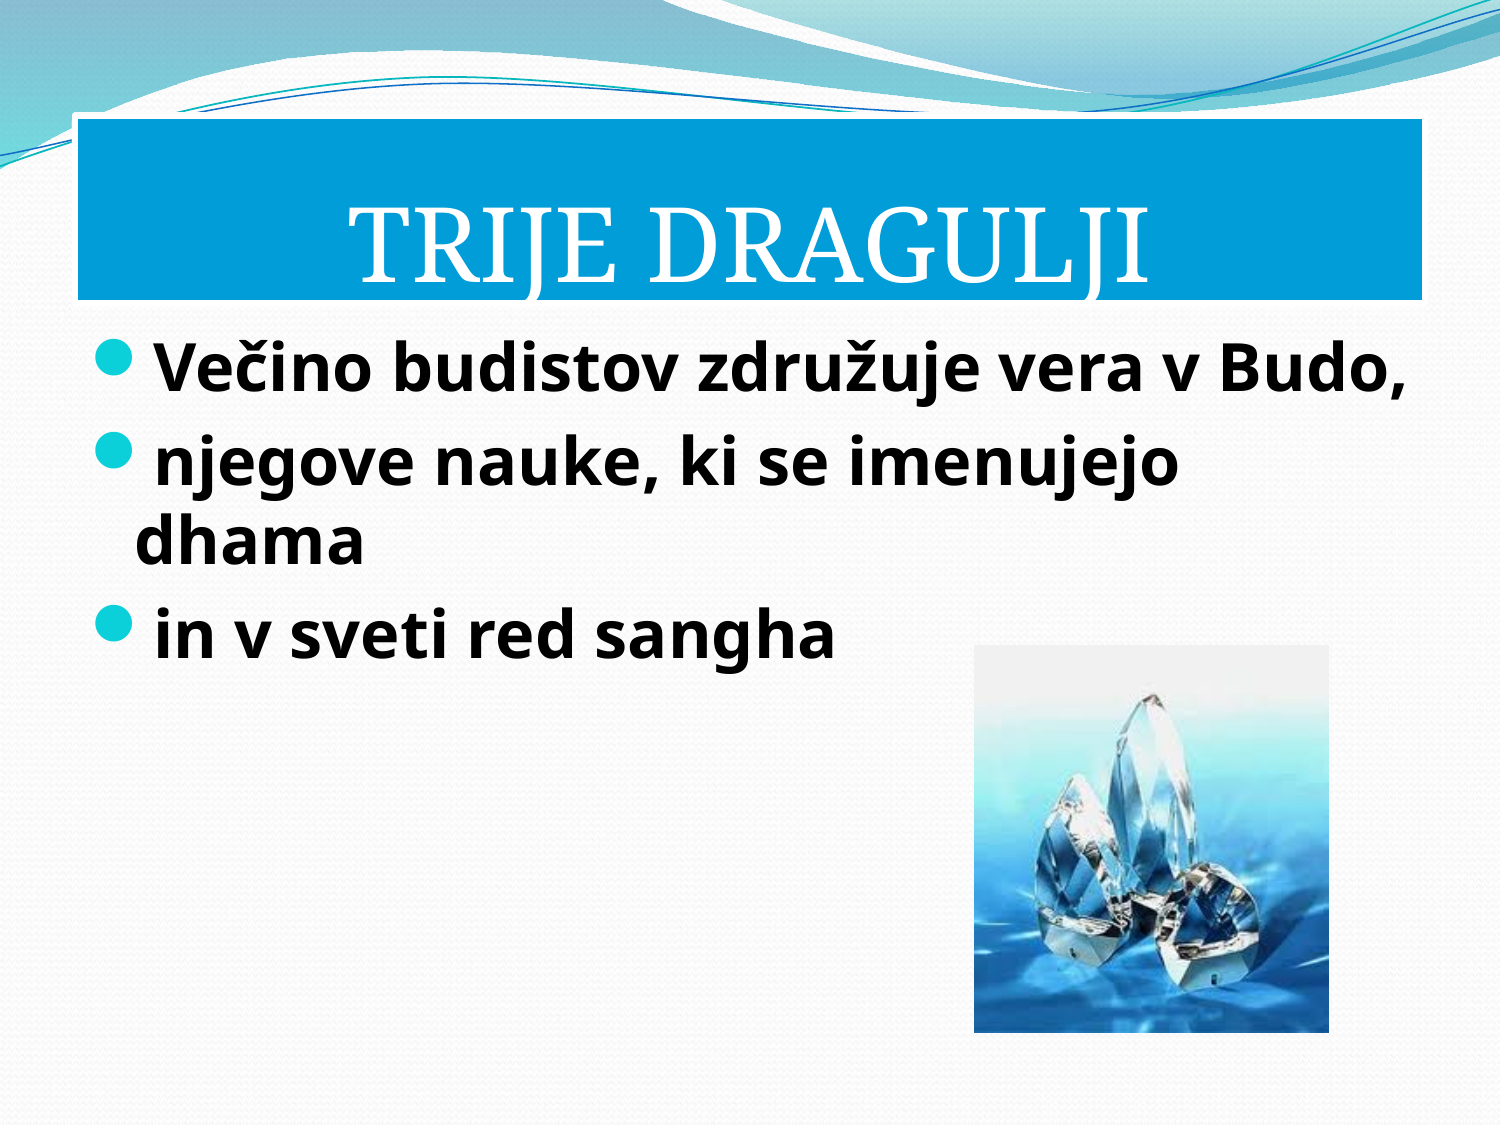

# TRIJE DRAGULJI
Večino budistov združuje vera v Budo,
njegove nauke, ki se imenujejo dhama
in v sveti red sangha